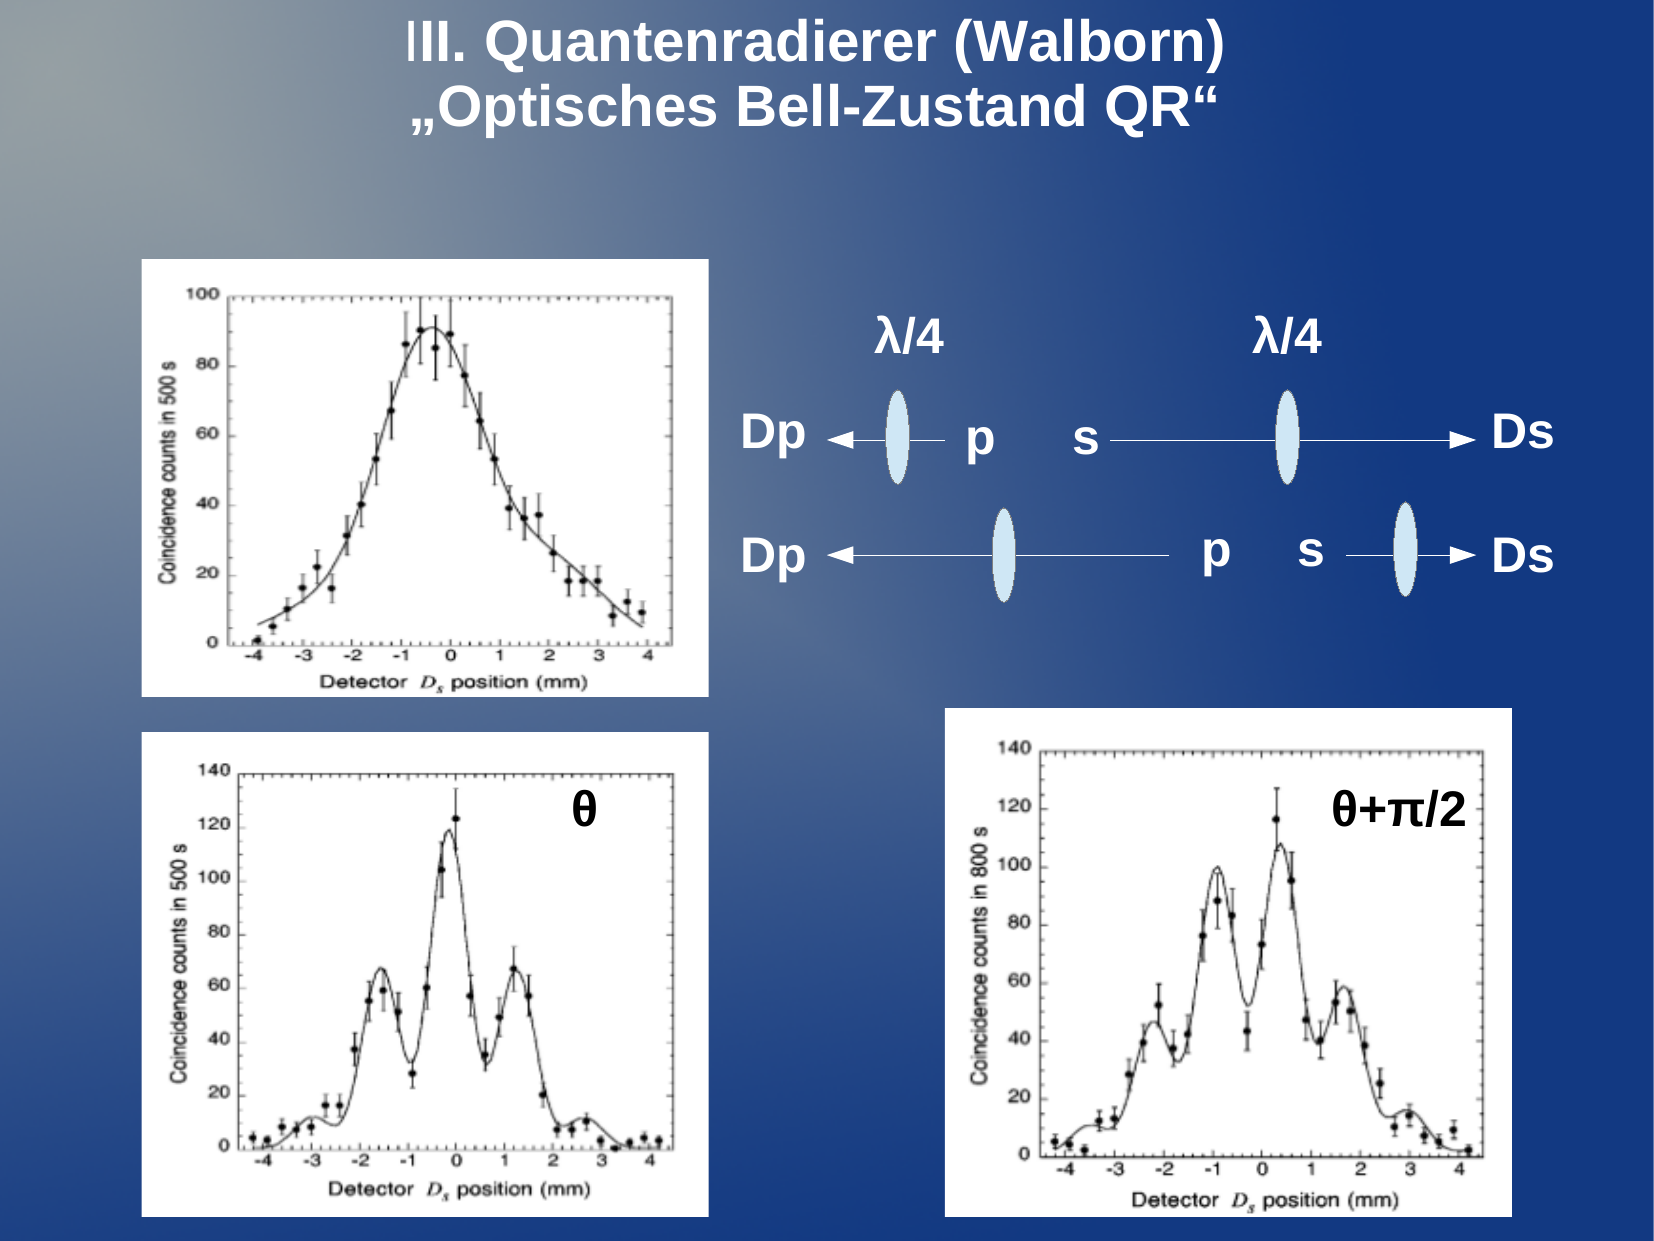

# III. Quantenradierer (Walborn) „Optisches Bell-Zustand QR“
λ/4
λ/4
Dp
Ds
p
s
p
s
Dp
Ds
θ
θ+π/2